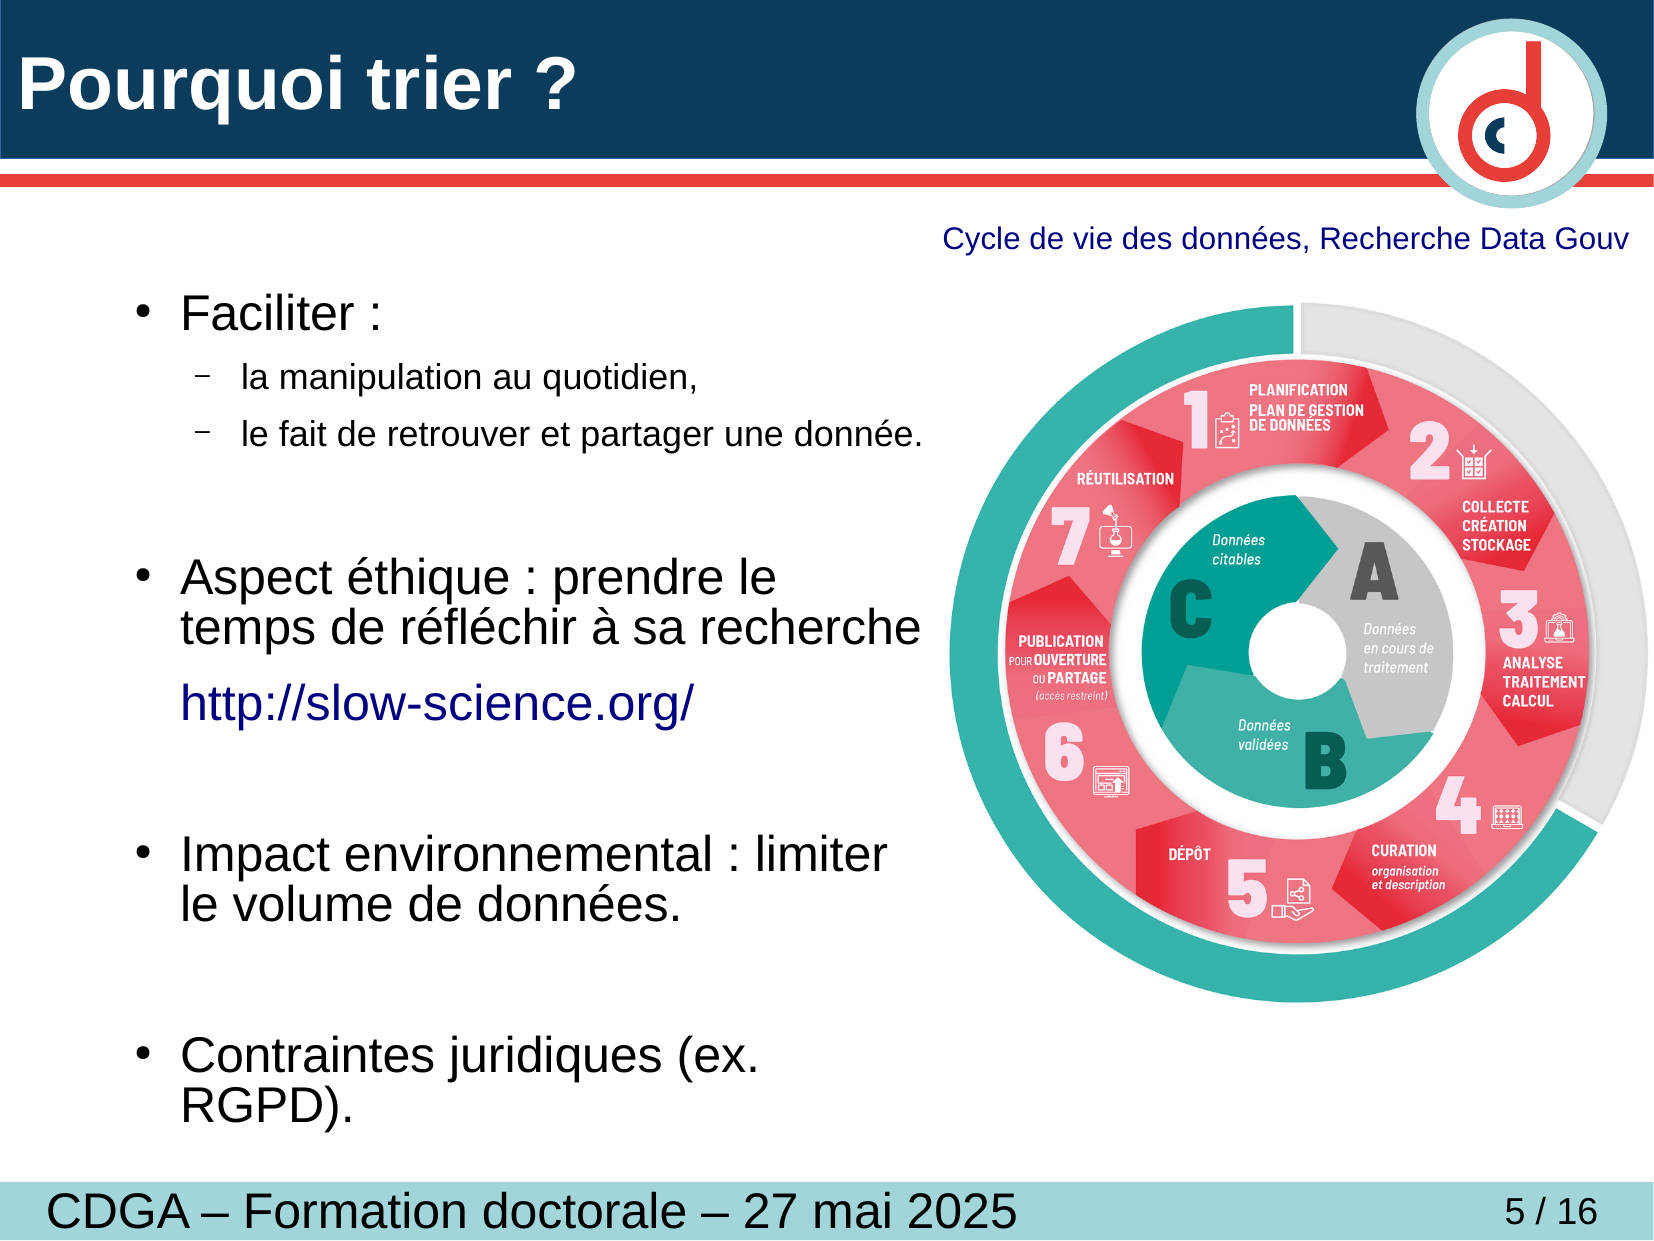

# Pourquoi trier ?
Cycle de vie des données, Recherche Data Gouv
Faciliter :
la manipulation au quotidien,
le fait de retrouver et partager une donnée.
Aspect éthique : prendre le temps de réfléchir à sa recherche
http://slow-science.org/
Impact environnemental : limiter le volume de données.
Contraintes juridiques (ex. RGPD).